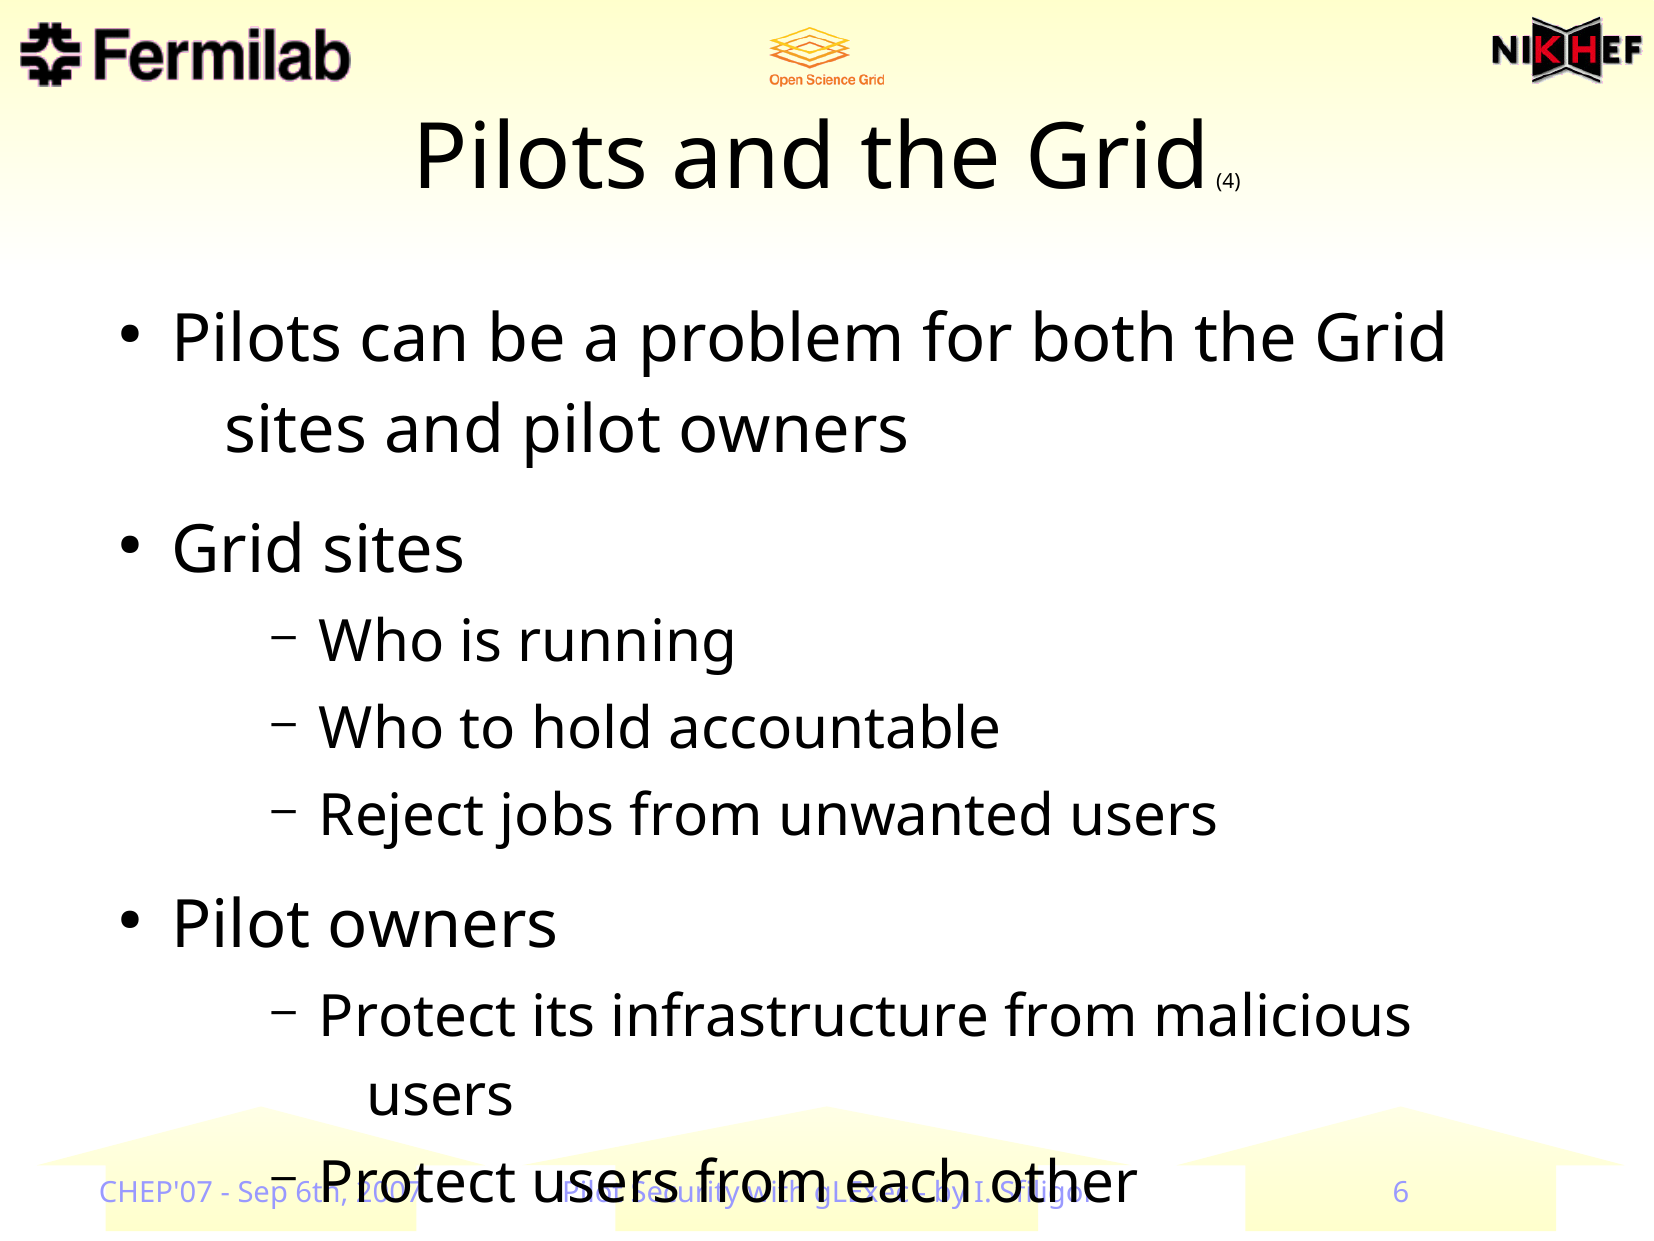

# Pilots and the Grid (4)
Pilots can be a problem for both the Grid sites and pilot owners
Grid sites
Who is running
Who to hold accountable
Reject jobs from unwanted users
Pilot owners
Protect its infrastructure from malicious users
Protect users from each other
Avoid being held accountable for user's actions
CHEP'07 - Sep 6th, 2007
Pilot Security with gLExec - by I. Sfiligoi
6